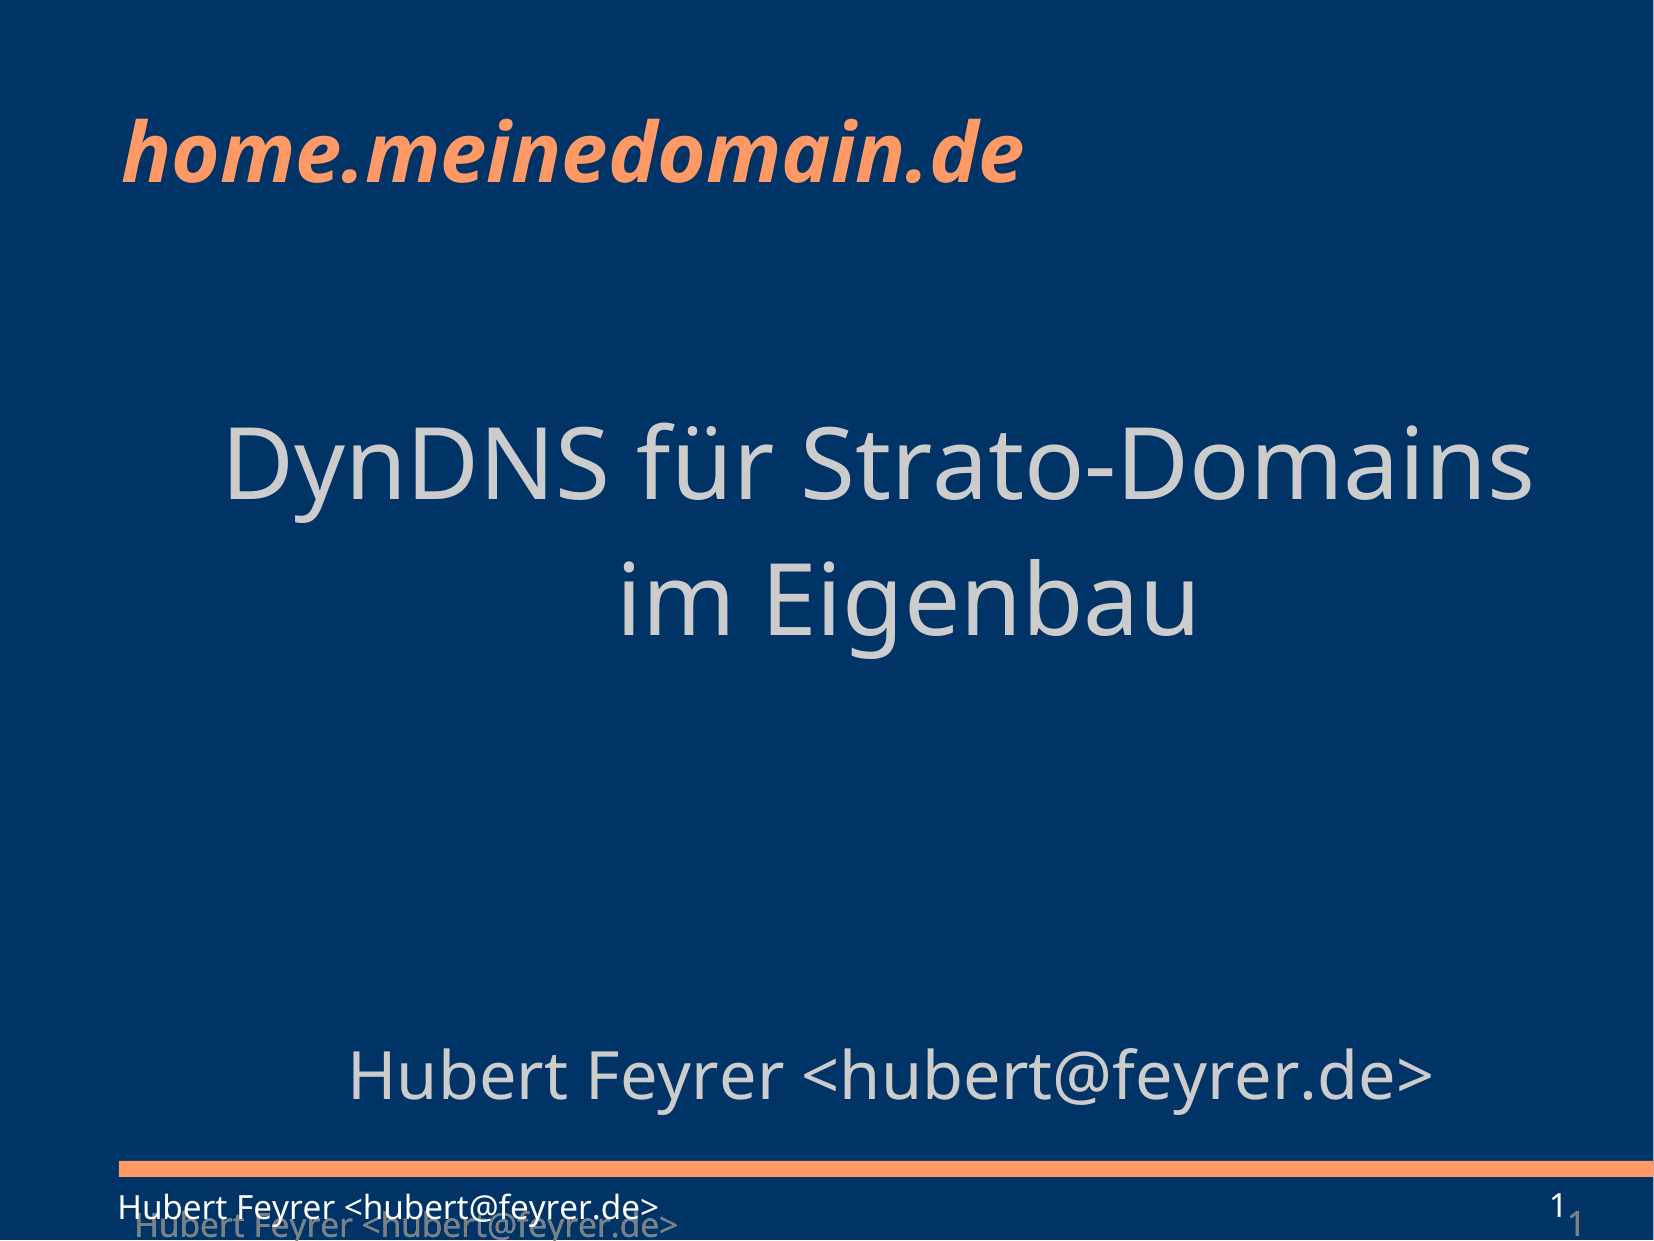

# home.meinedomain.de
DynDNS für Strato-Domains
im Eigenbau
Hubert Feyrer <hubert@feyrer.de>